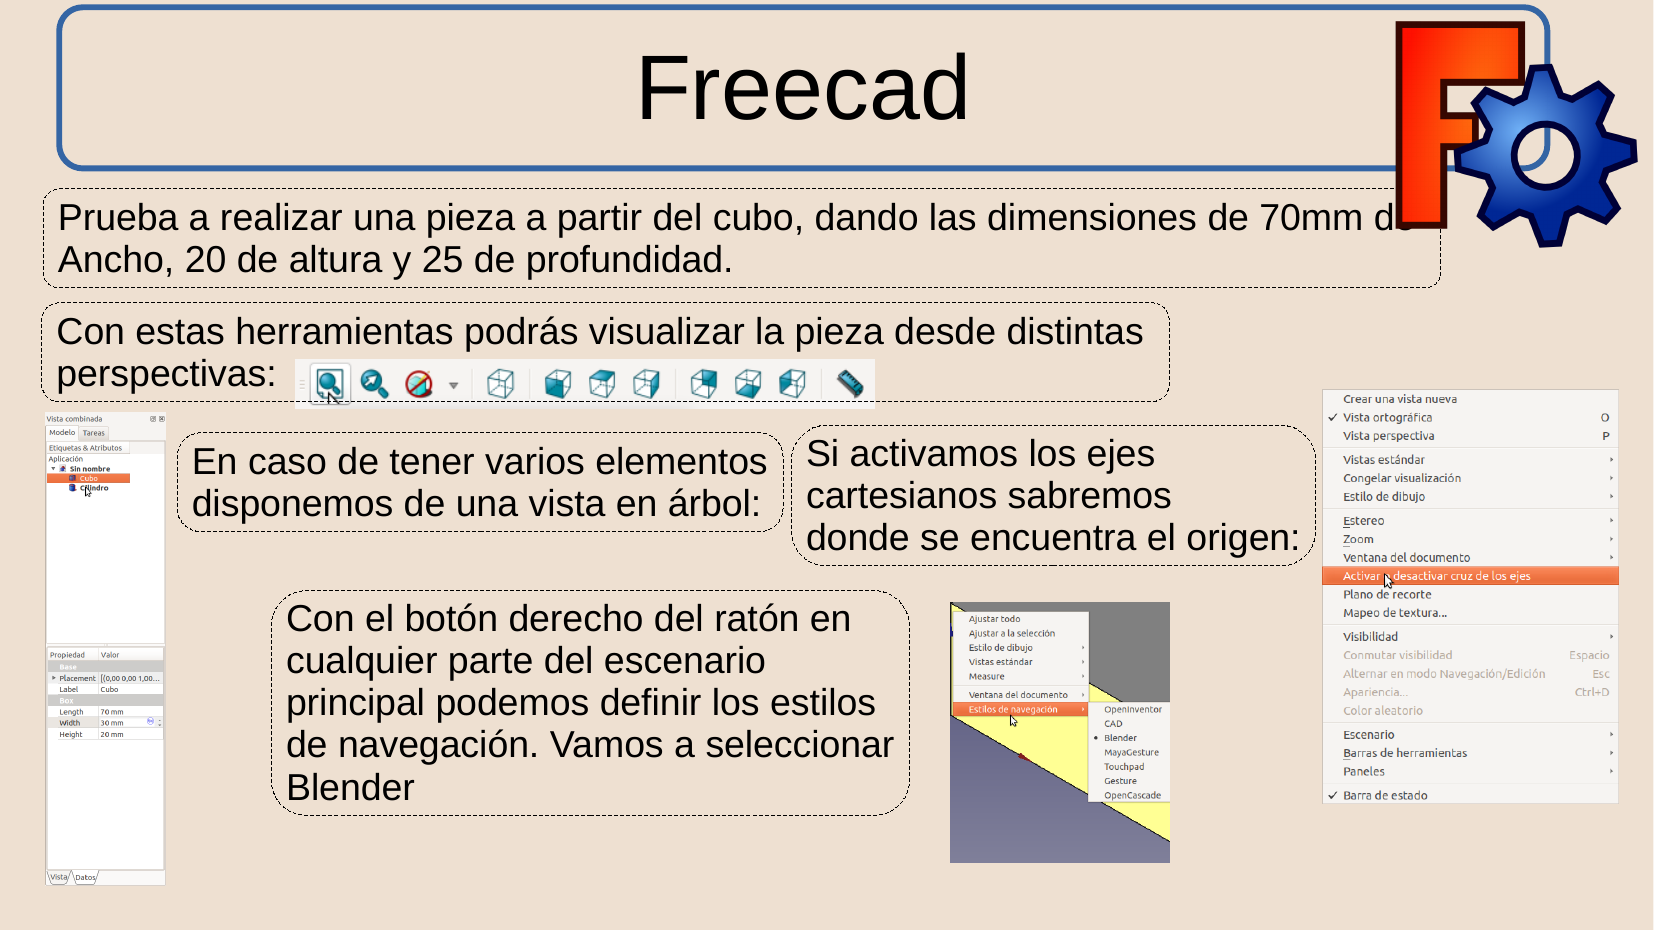

# Freecad
Prueba a realizar una pieza a partir del cubo, dando las dimensiones de 70mm de
Ancho, 20 de altura y 25 de profundidad.
Con estas herramientas podrás visualizar la pieza desde distintas
perspectivas:
Si activamos los ejes
cartesianos sabremos
donde se encuentra el origen:
En caso de tener varios elementos
disponemos de una vista en árbol:
Con el botón derecho del ratón en
cualquier parte del escenario
principal podemos definir los estilos
de navegación. Vamos a seleccionar
Blender